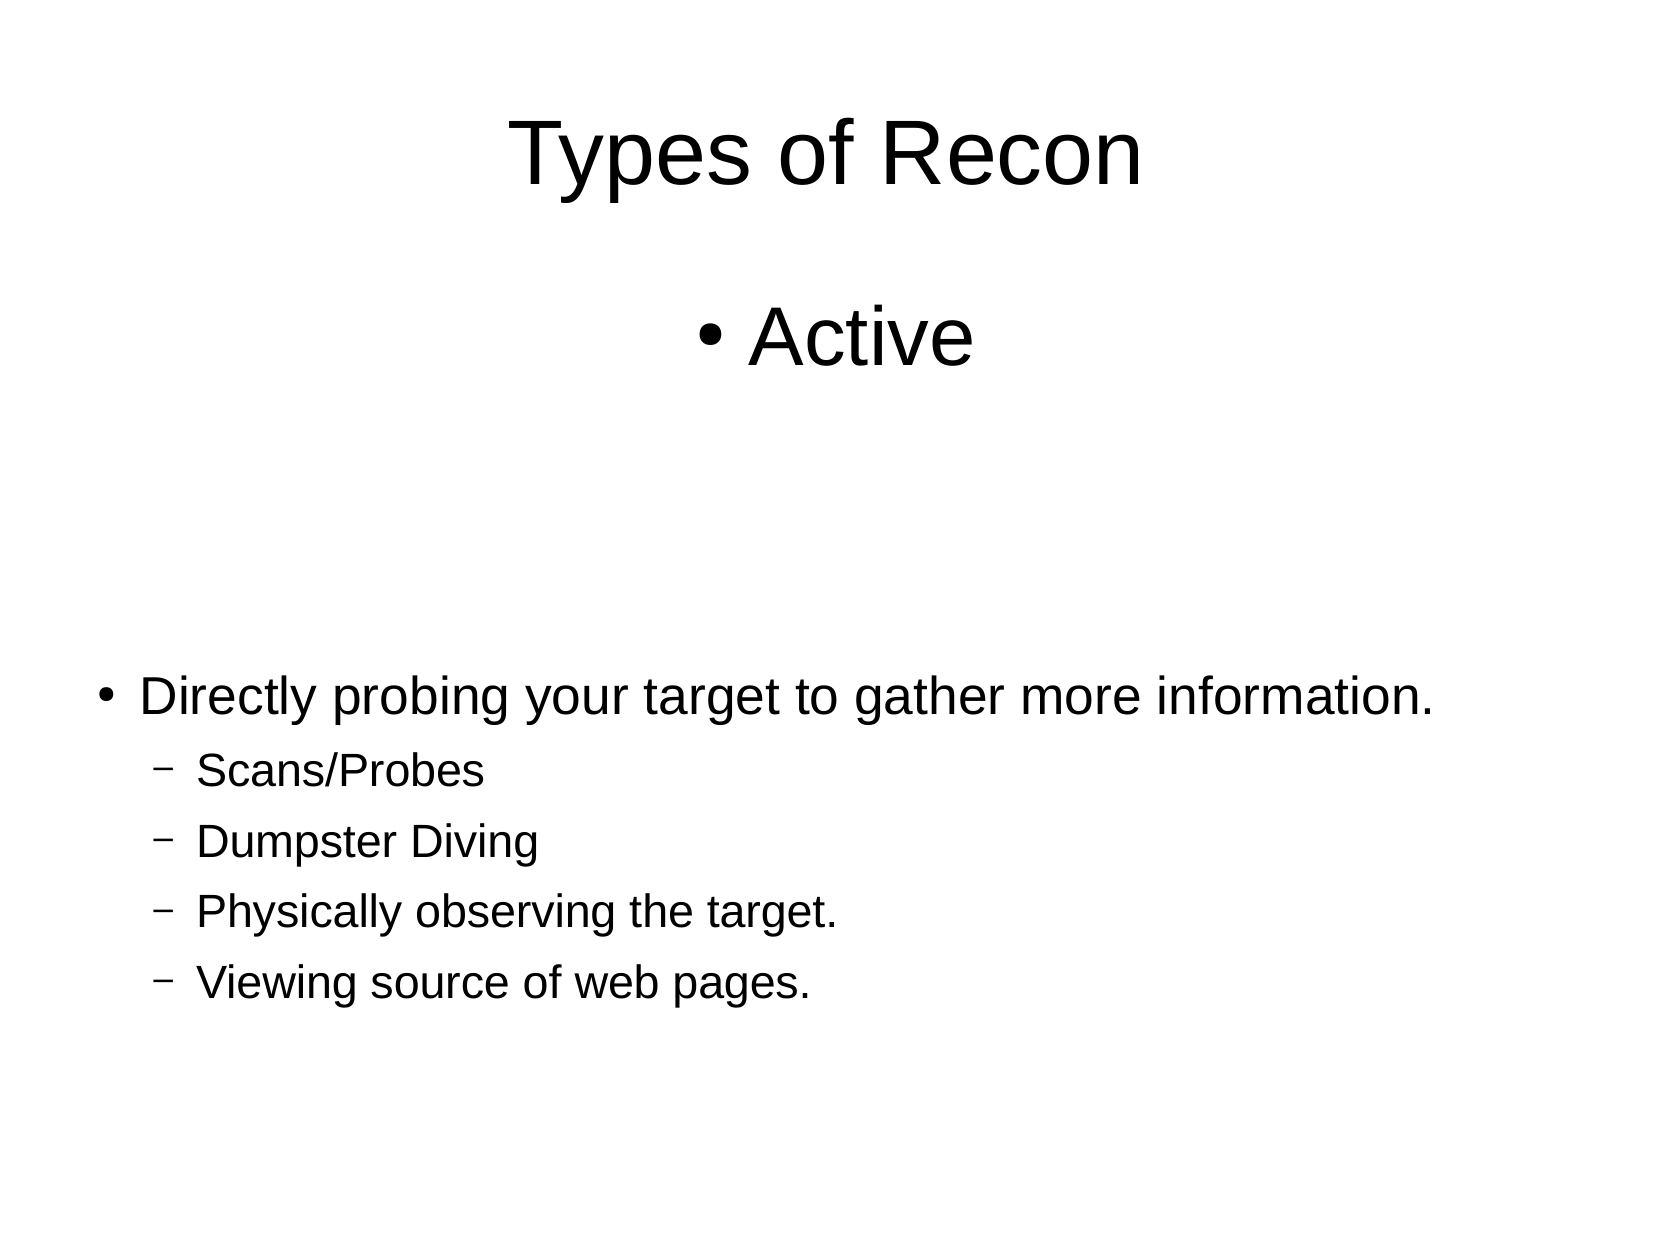

# Types of Recon
Active
Directly probing your target to gather more information.
Scans/Probes
Dumpster Diving
Physically observing the target.
Viewing source of web pages.